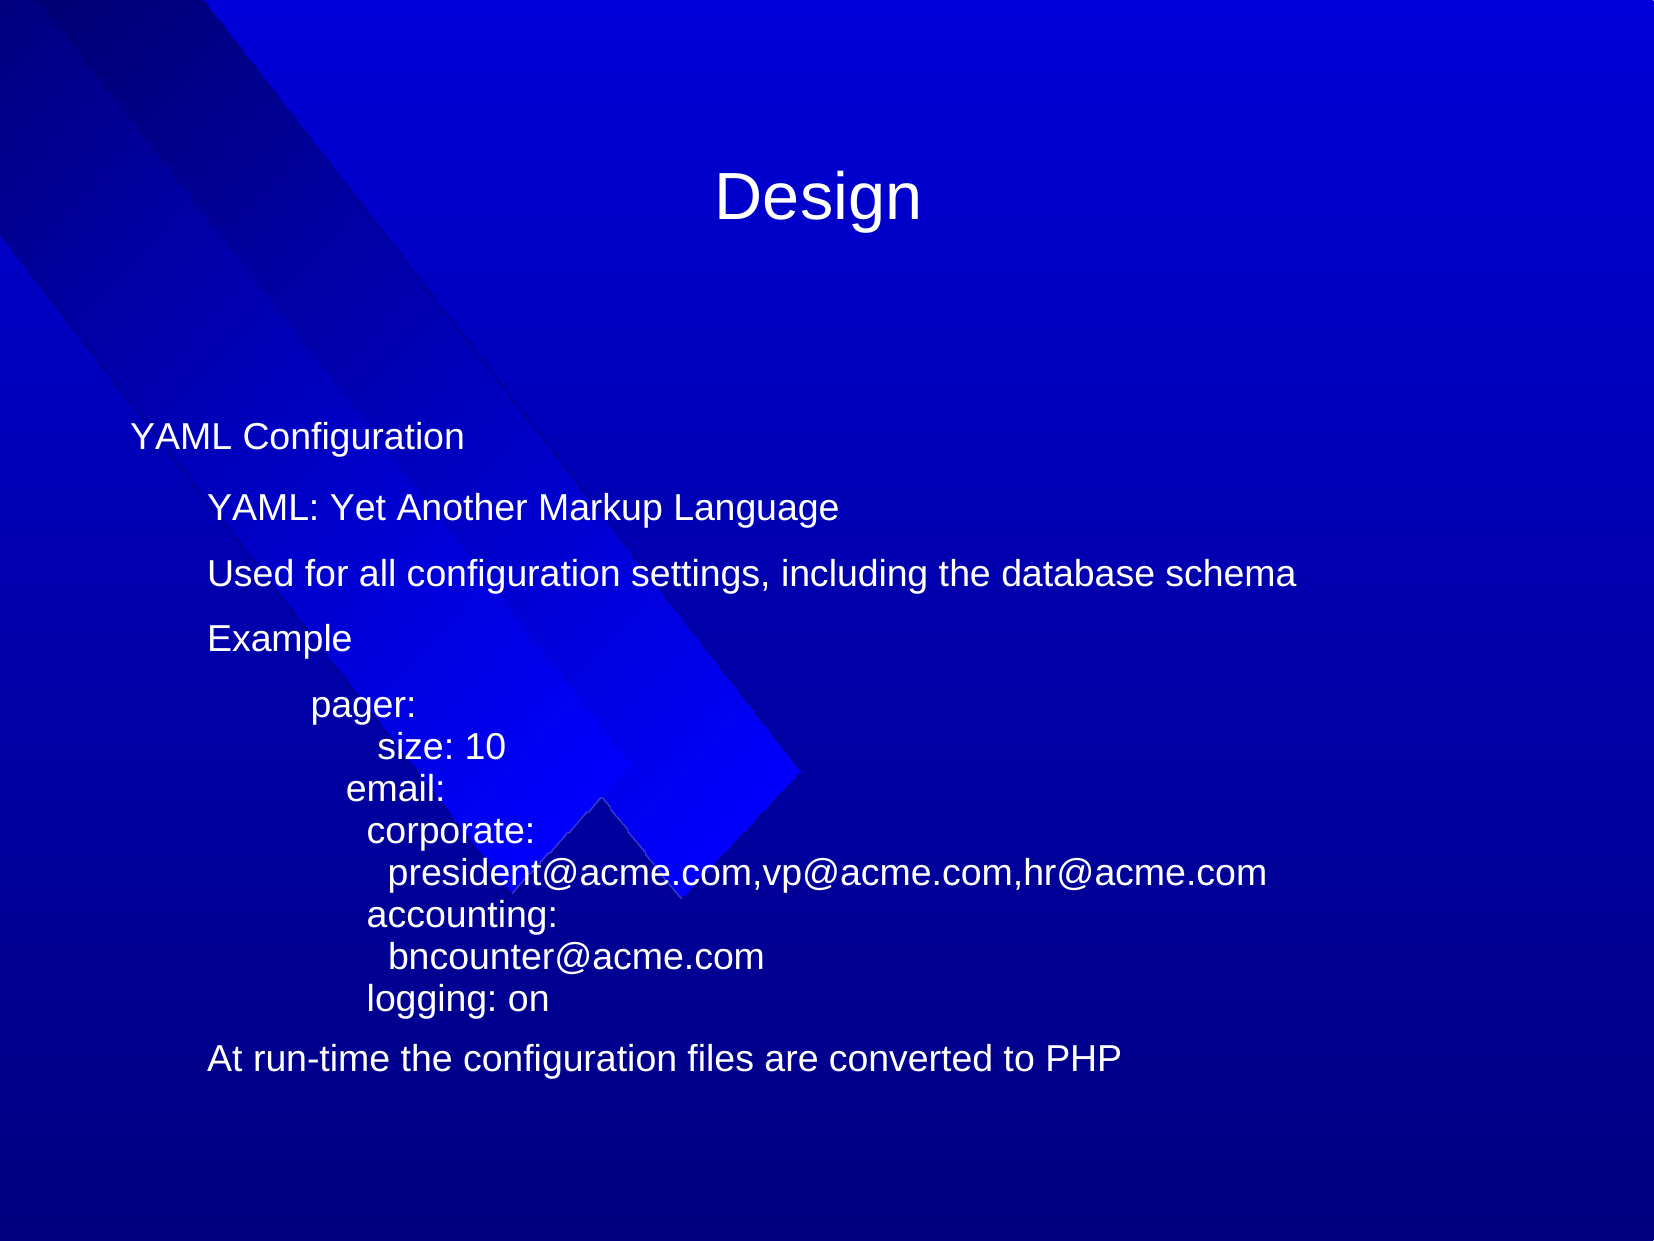

# Design
YAML Configuration
YAML: Yet Another Markup Language
Used for all configuration settings, including the database schema
Example
 pager:
 size: 10
 email:
 corporate:
 president@acme.com,vp@acme.com,hr@acme.com
 accounting:
 bncounter@acme.com
 logging: on
At run-time the configuration files are converted to PHP